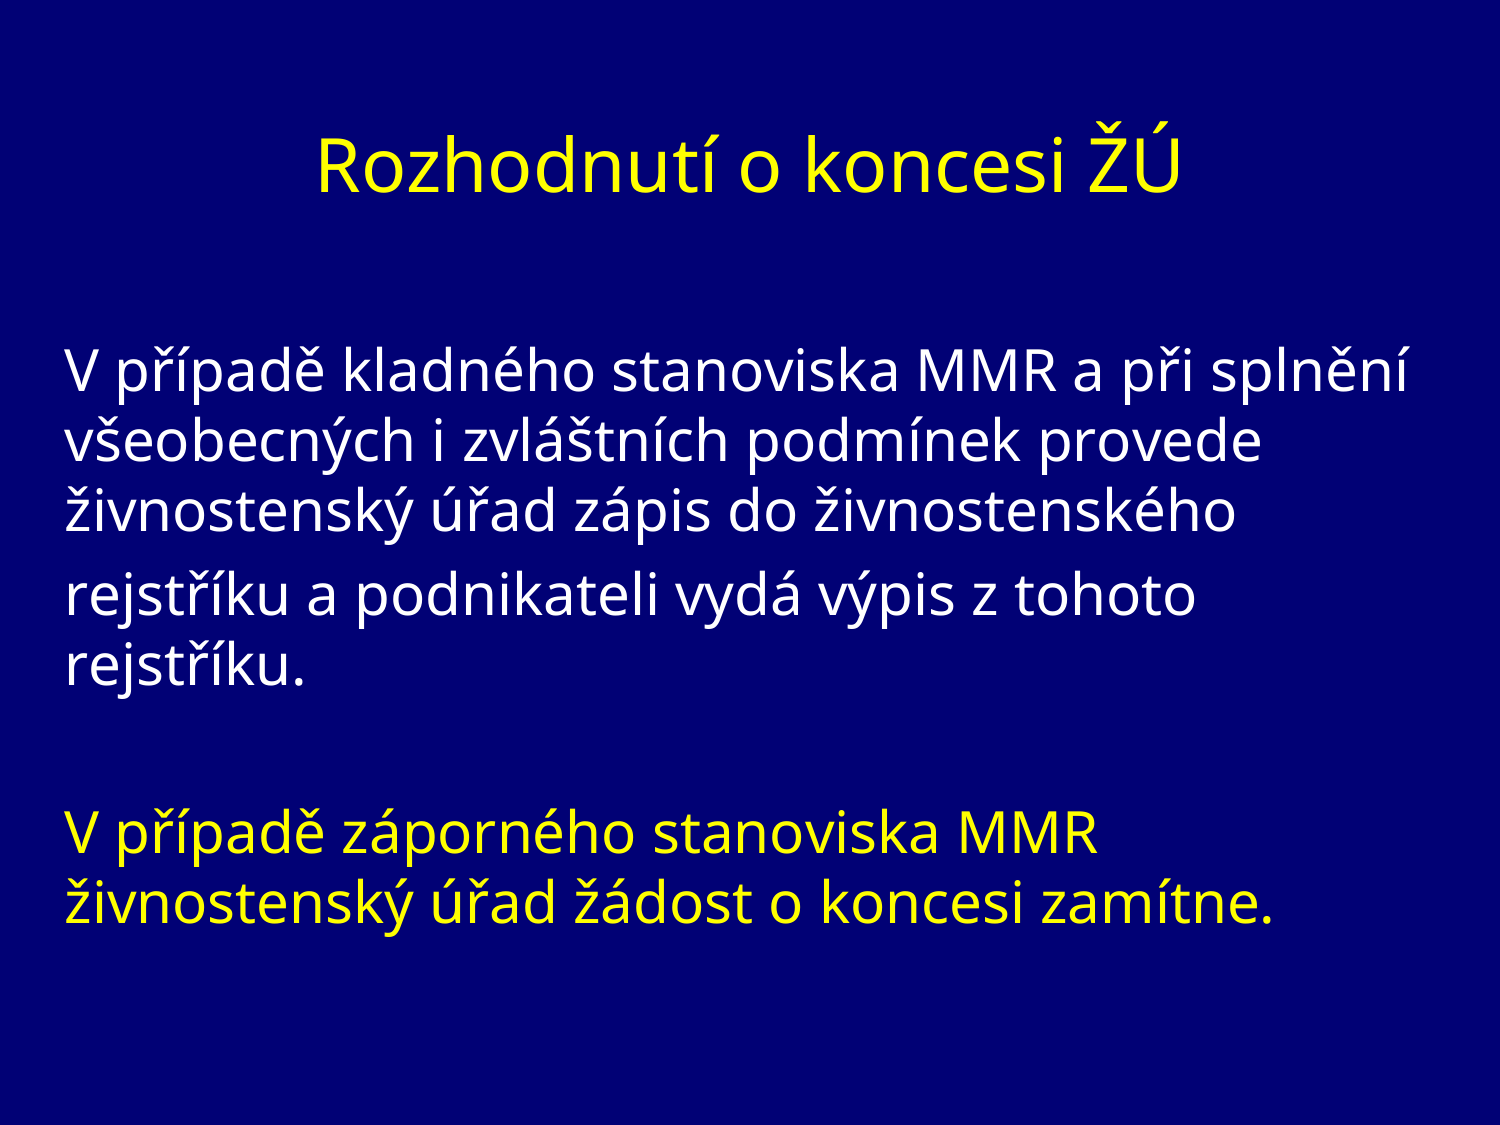

Rozhodnutí o koncesi ŽÚ
V případě kladného stanoviska MMR a při splnění všeobecných i zvláštních podmínek provede živnostenský úřad zápis do živnostenského
rejstříku a podnikateli vydá výpis z tohoto rejstříku.
V případě záporného stanoviska MMR živnostenský úřad žádost o koncesi zamítne.